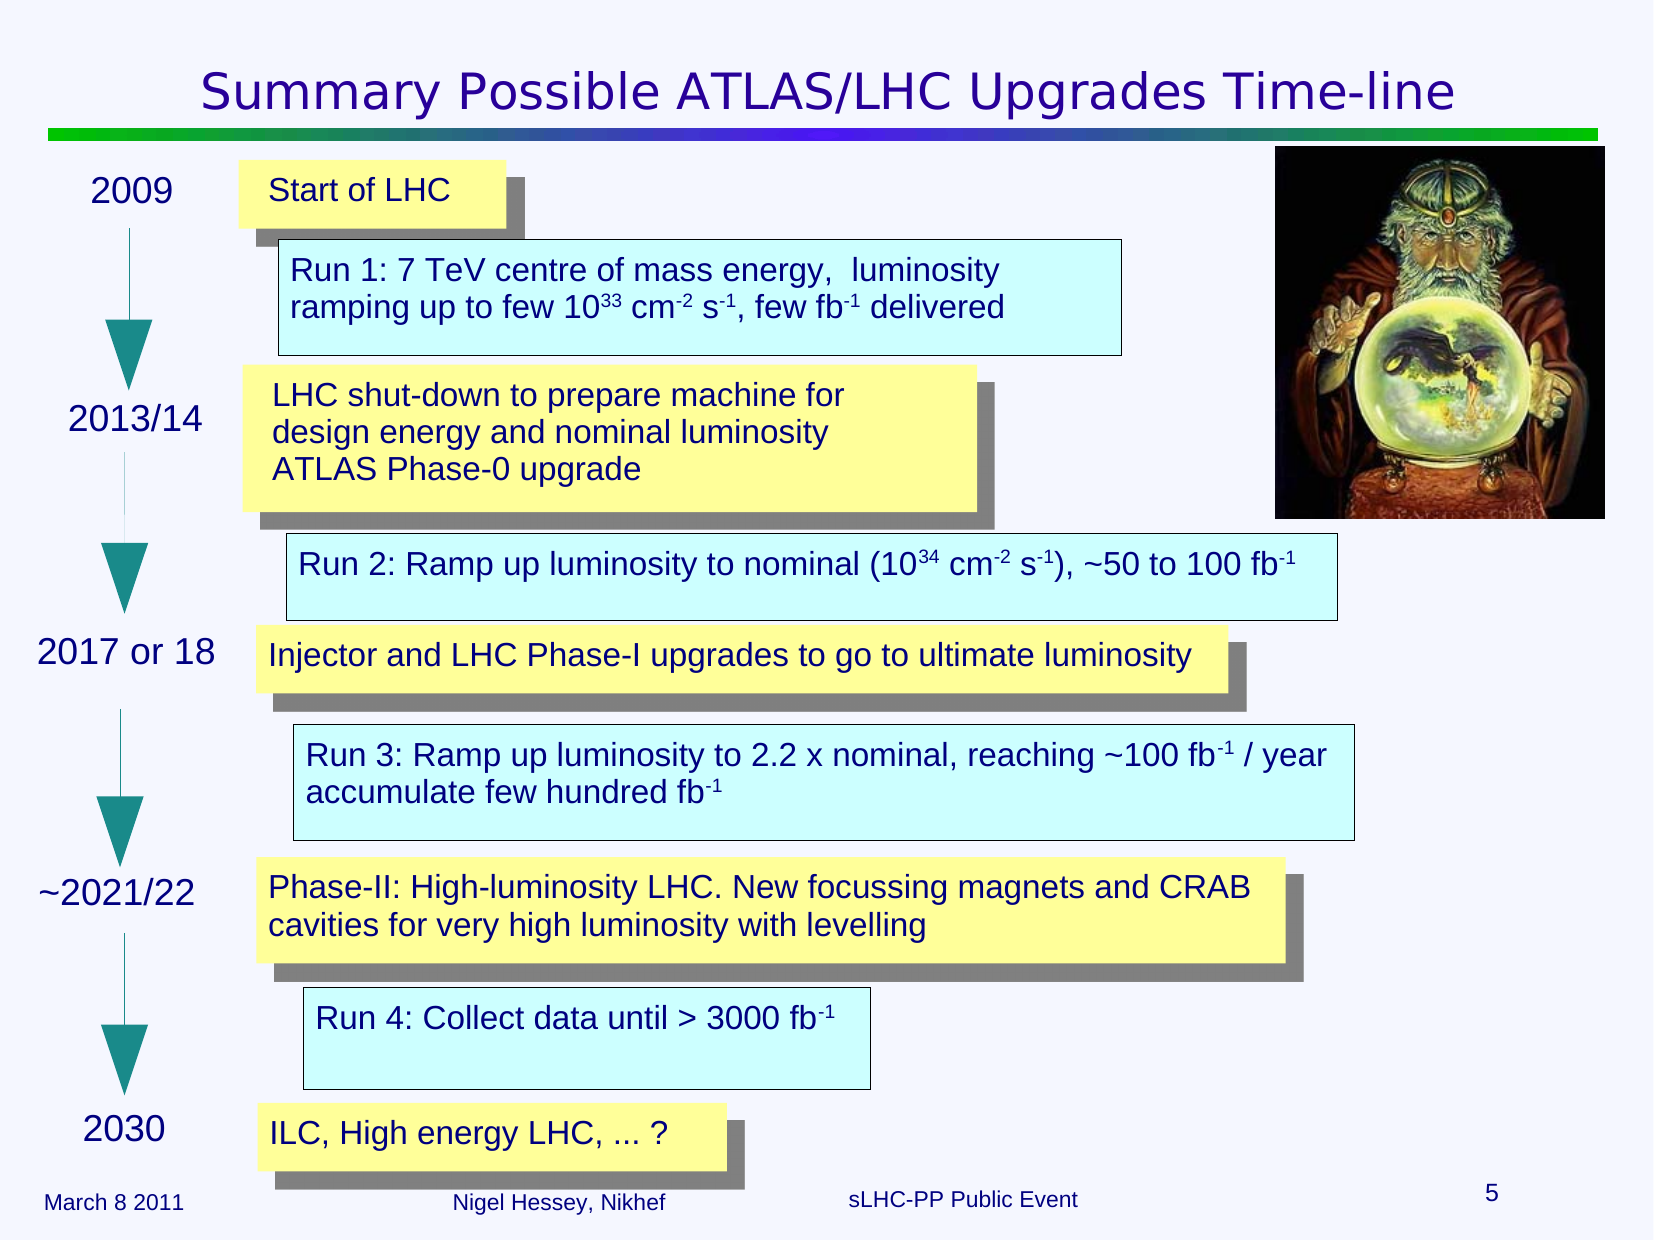

# Summary Possible ATLAS/LHC Upgrades Time-line
Start of LHC
2009
Run 1: 7 TeV centre of mass energy, luminosity ramping up to few 1033 cm-2 s-1, few fb-1 delivered
LHC shut-down to prepare machine for design energy and nominal luminosity ATLAS Phase-0 upgrade
2013/14
Run 2: Ramp up luminosity to nominal (1034 cm-2 s-1), ~50 to 100 fb-1
Injector and LHC Phase-I upgrades to go to ultimate luminosity
2017 or 18
Run 3: Ramp up luminosity to 2.2 x nominal, reaching ~100 fb-1 / year accumulate few hundred fb-1
Phase-II: High-luminosity LHC. New focussing magnets and CRAB cavities for very high luminosity with levelling
~2021/22
Run 4: Collect data until > 3000 fb-1
ILC, High energy LHC, ... ?
2030